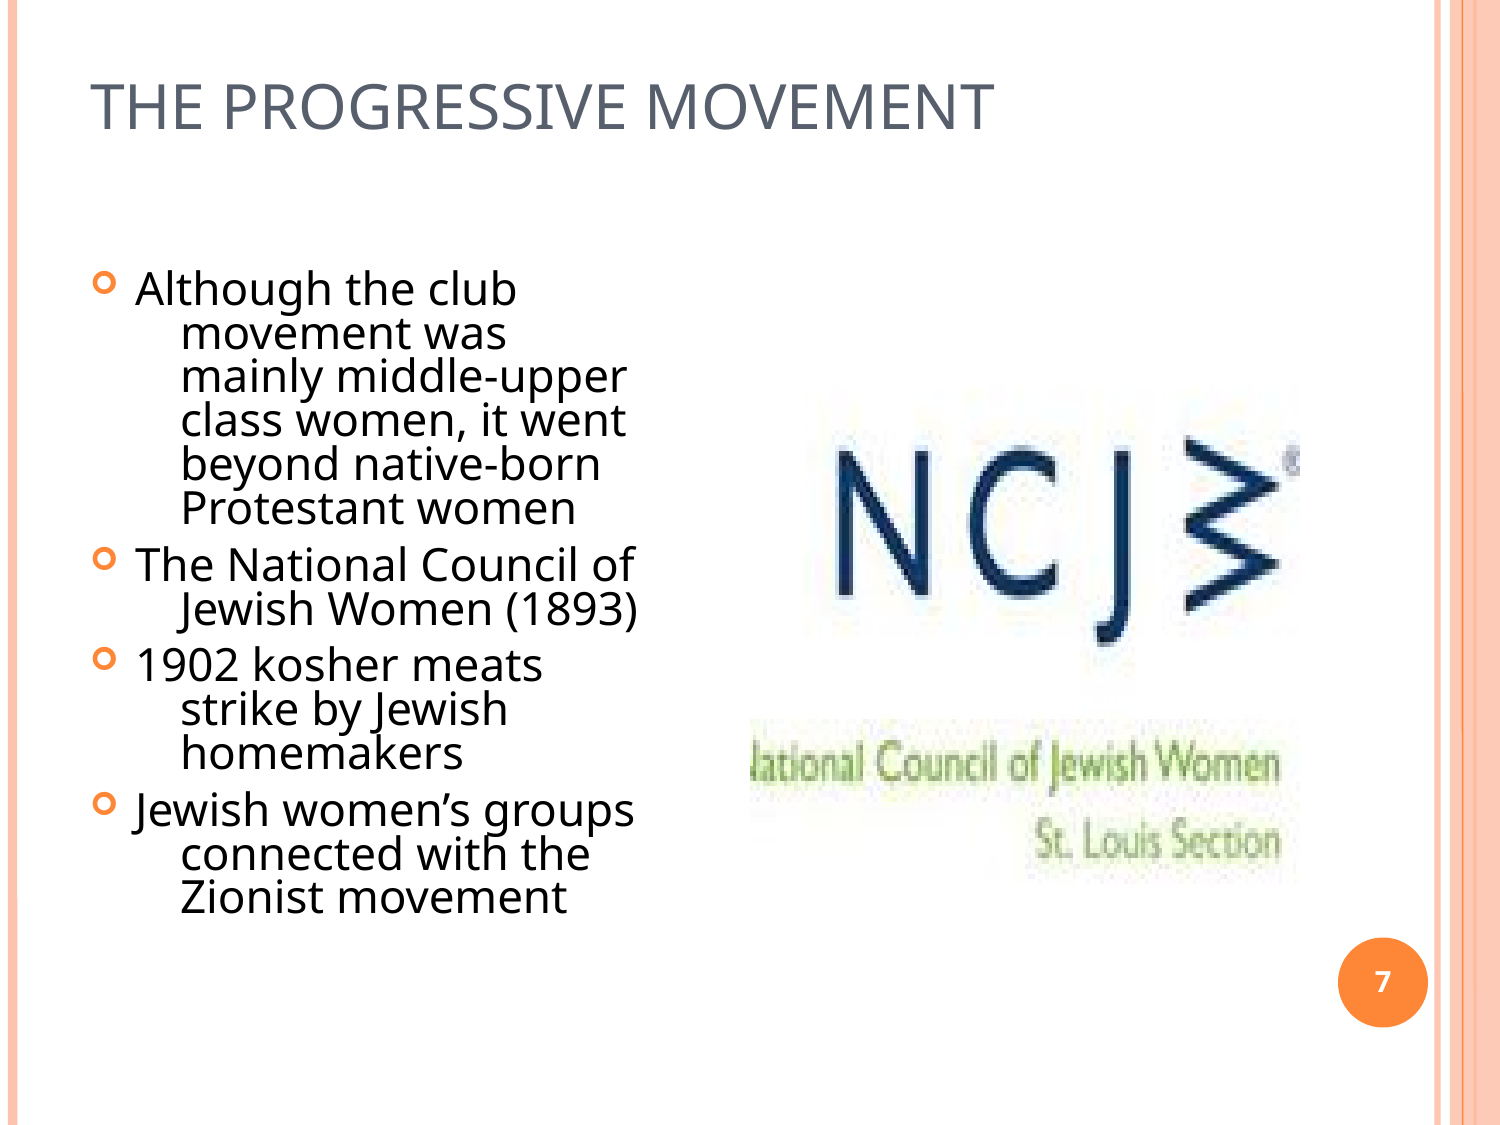

# The Progressive Movement
Although the club movement was mainly middle-upper class women, it went beyond native-born Protestant women
The National Council of Jewish Women (1893)
1902 kosher meats strike by Jewish homemakers
Jewish women’s groups connected with the Zionist movement